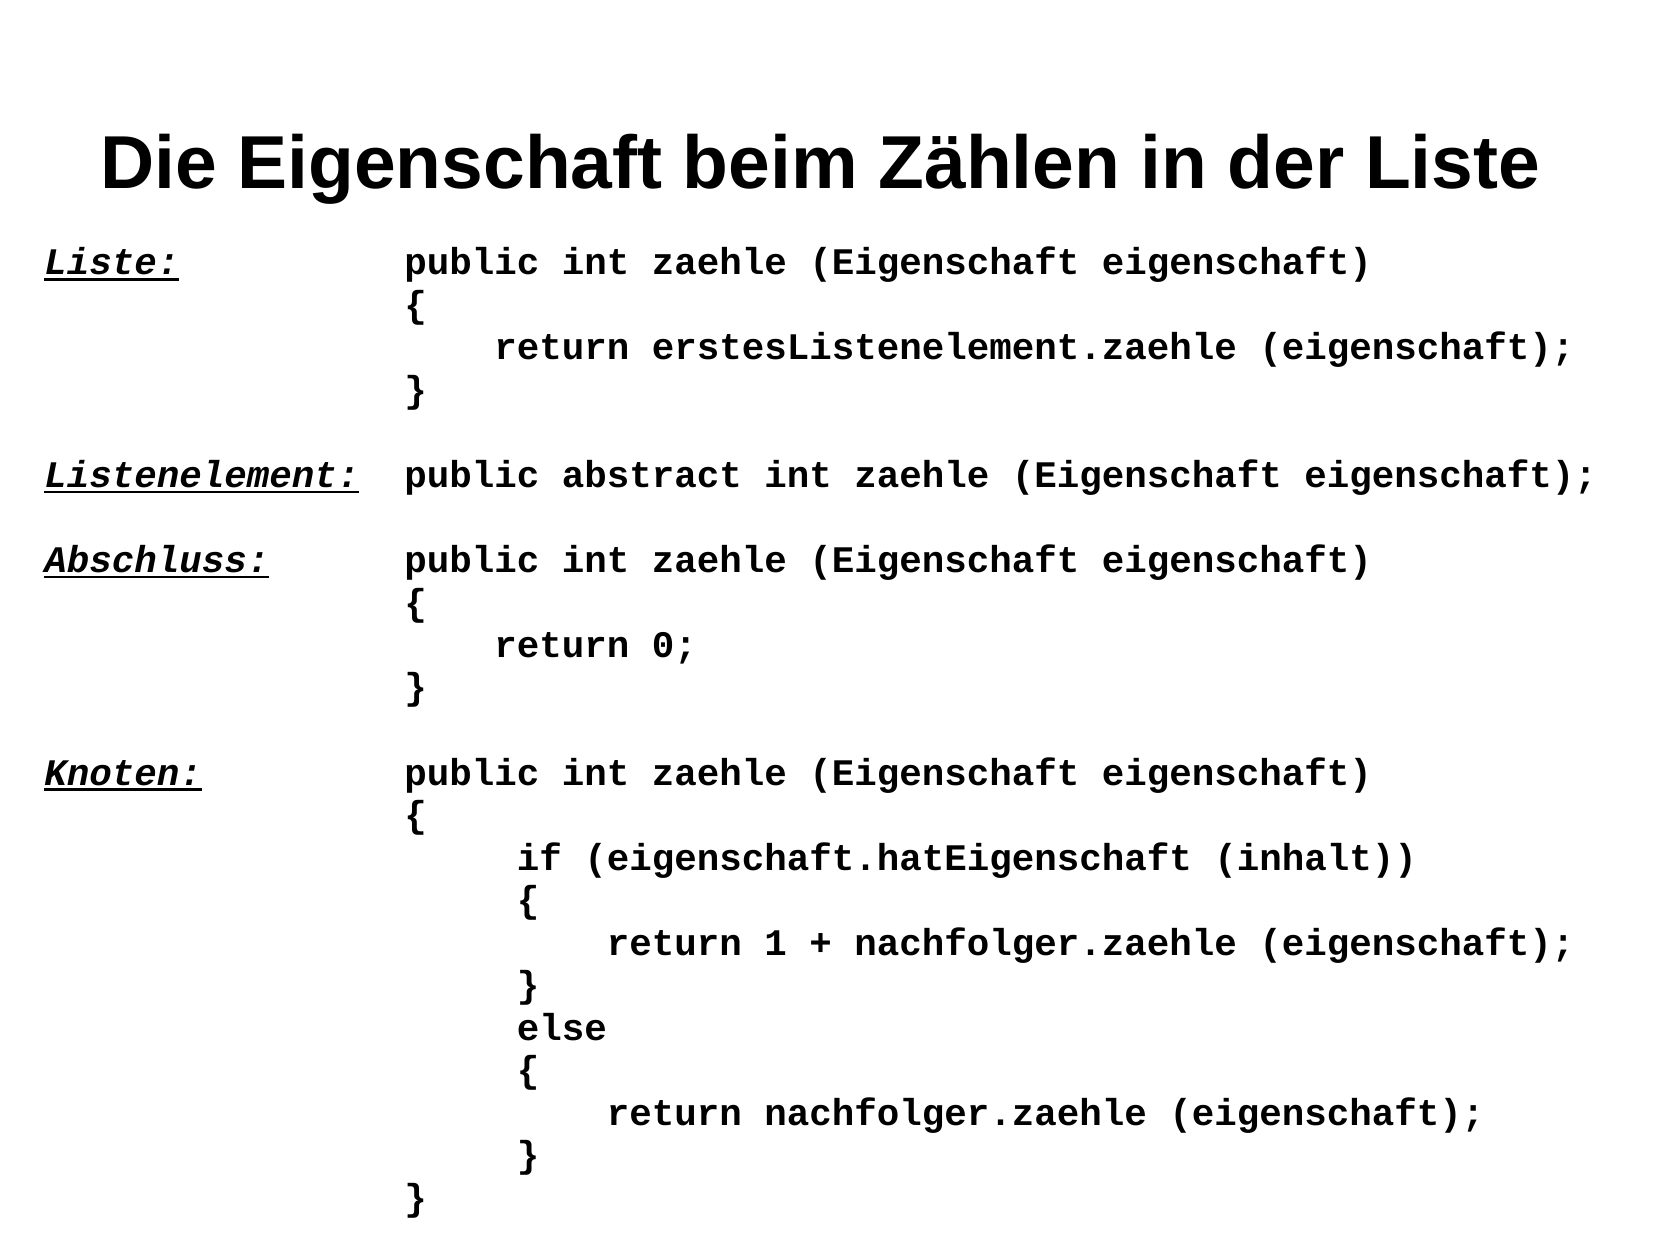

# Die Eigenschaft beim Zählen in der Liste
Liste: public int zaehle (Eigenschaft eigenschaft)
 {
 return erstesListenelement.zaehle (eigenschaft);
 }
Listenelement: public abstract int zaehle (Eigenschaft eigenschaft);
Abschluss: public int zaehle (Eigenschaft eigenschaft)
 {
 return 0;
 }
Knoten: public int zaehle (Eigenschaft eigenschaft)
 {
 if (eigenschaft.hatEigenschaft (inhalt))
 {
 return 1 + nachfolger.zaehle (eigenschaft);
 }
 else
 {
 return nachfolger.zaehle (eigenschaft);
 }
 }